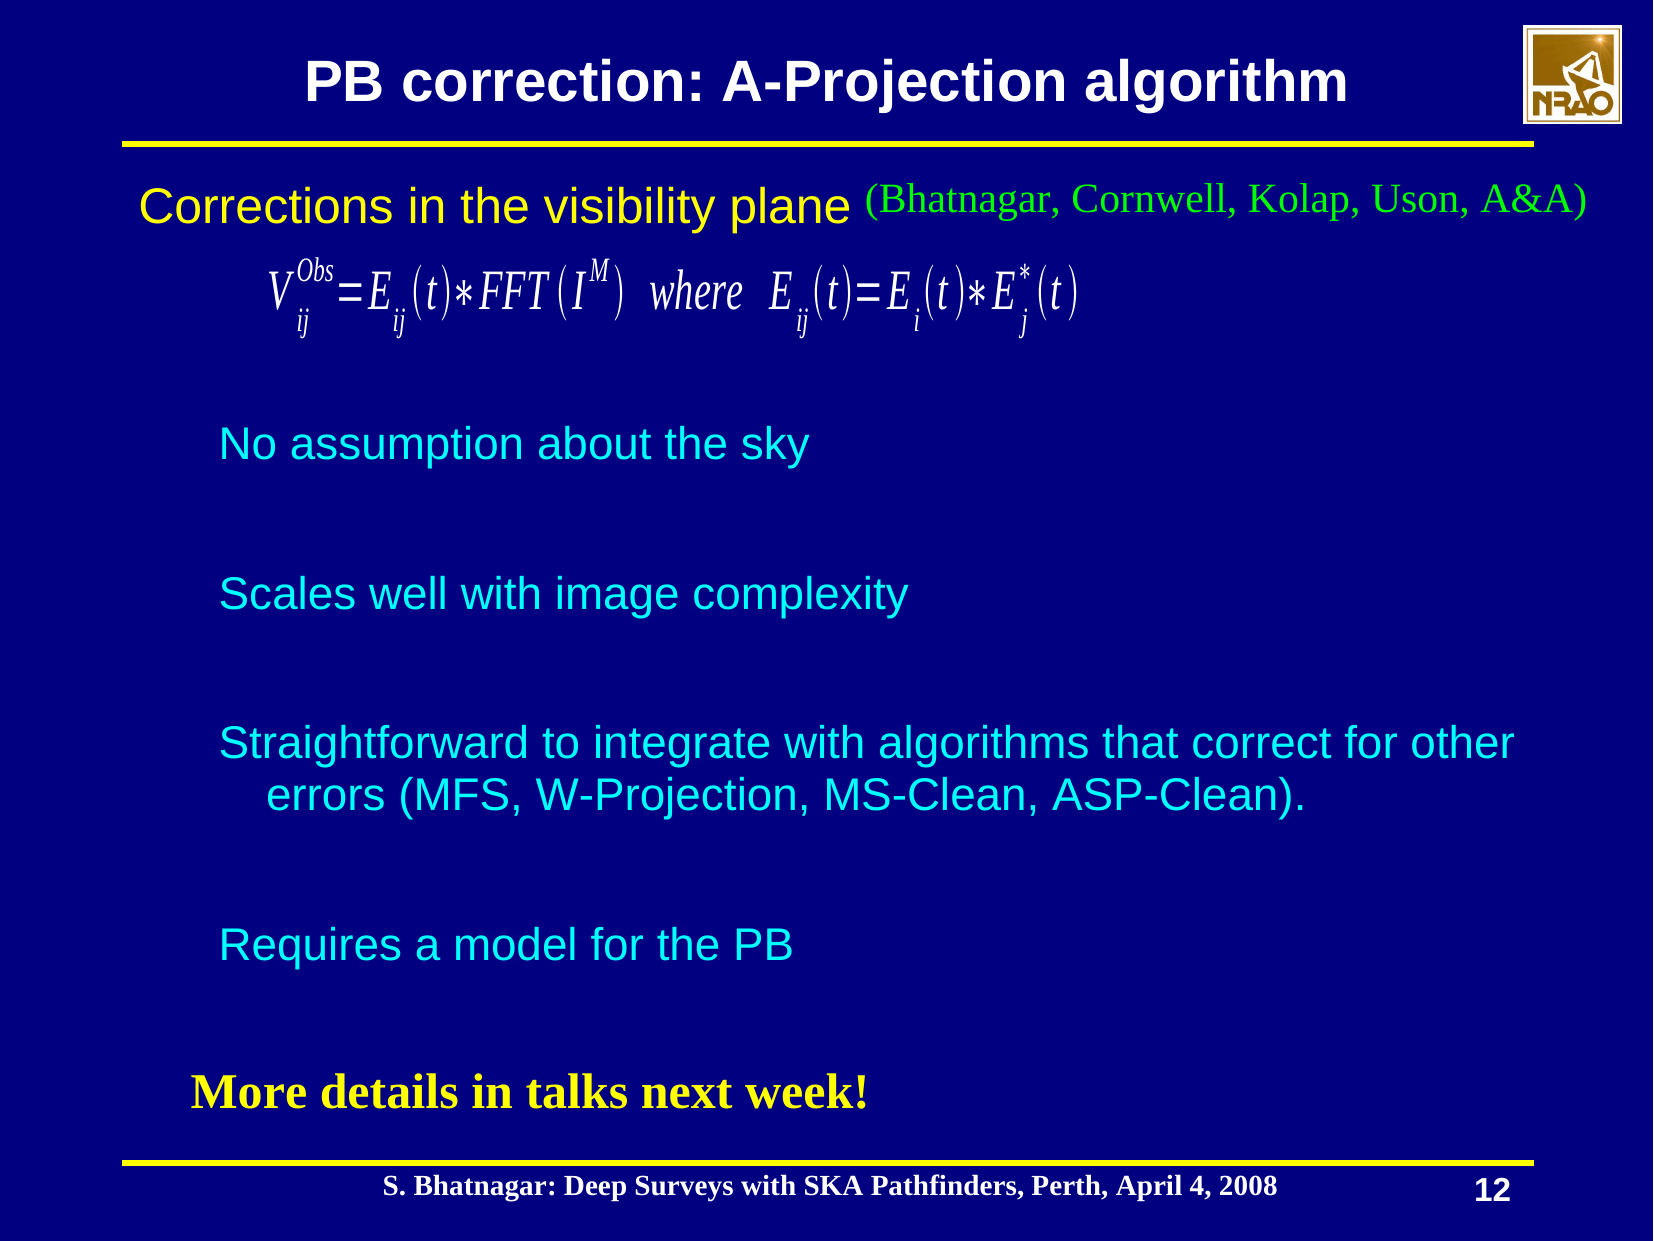

# PB correction: A-Projection algorithm
(Bhatnagar, Cornwell, Kolap, Uson, A&A)
 Corrections in the visibility plane
No assumption about the sky
Scales well with image complexity
Straightforward to integrate with algorithms that correct for other errors (MFS, W-Projection, MS-Clean, ASP-Clean).
Requires a model for the PB
More details in talks next week!